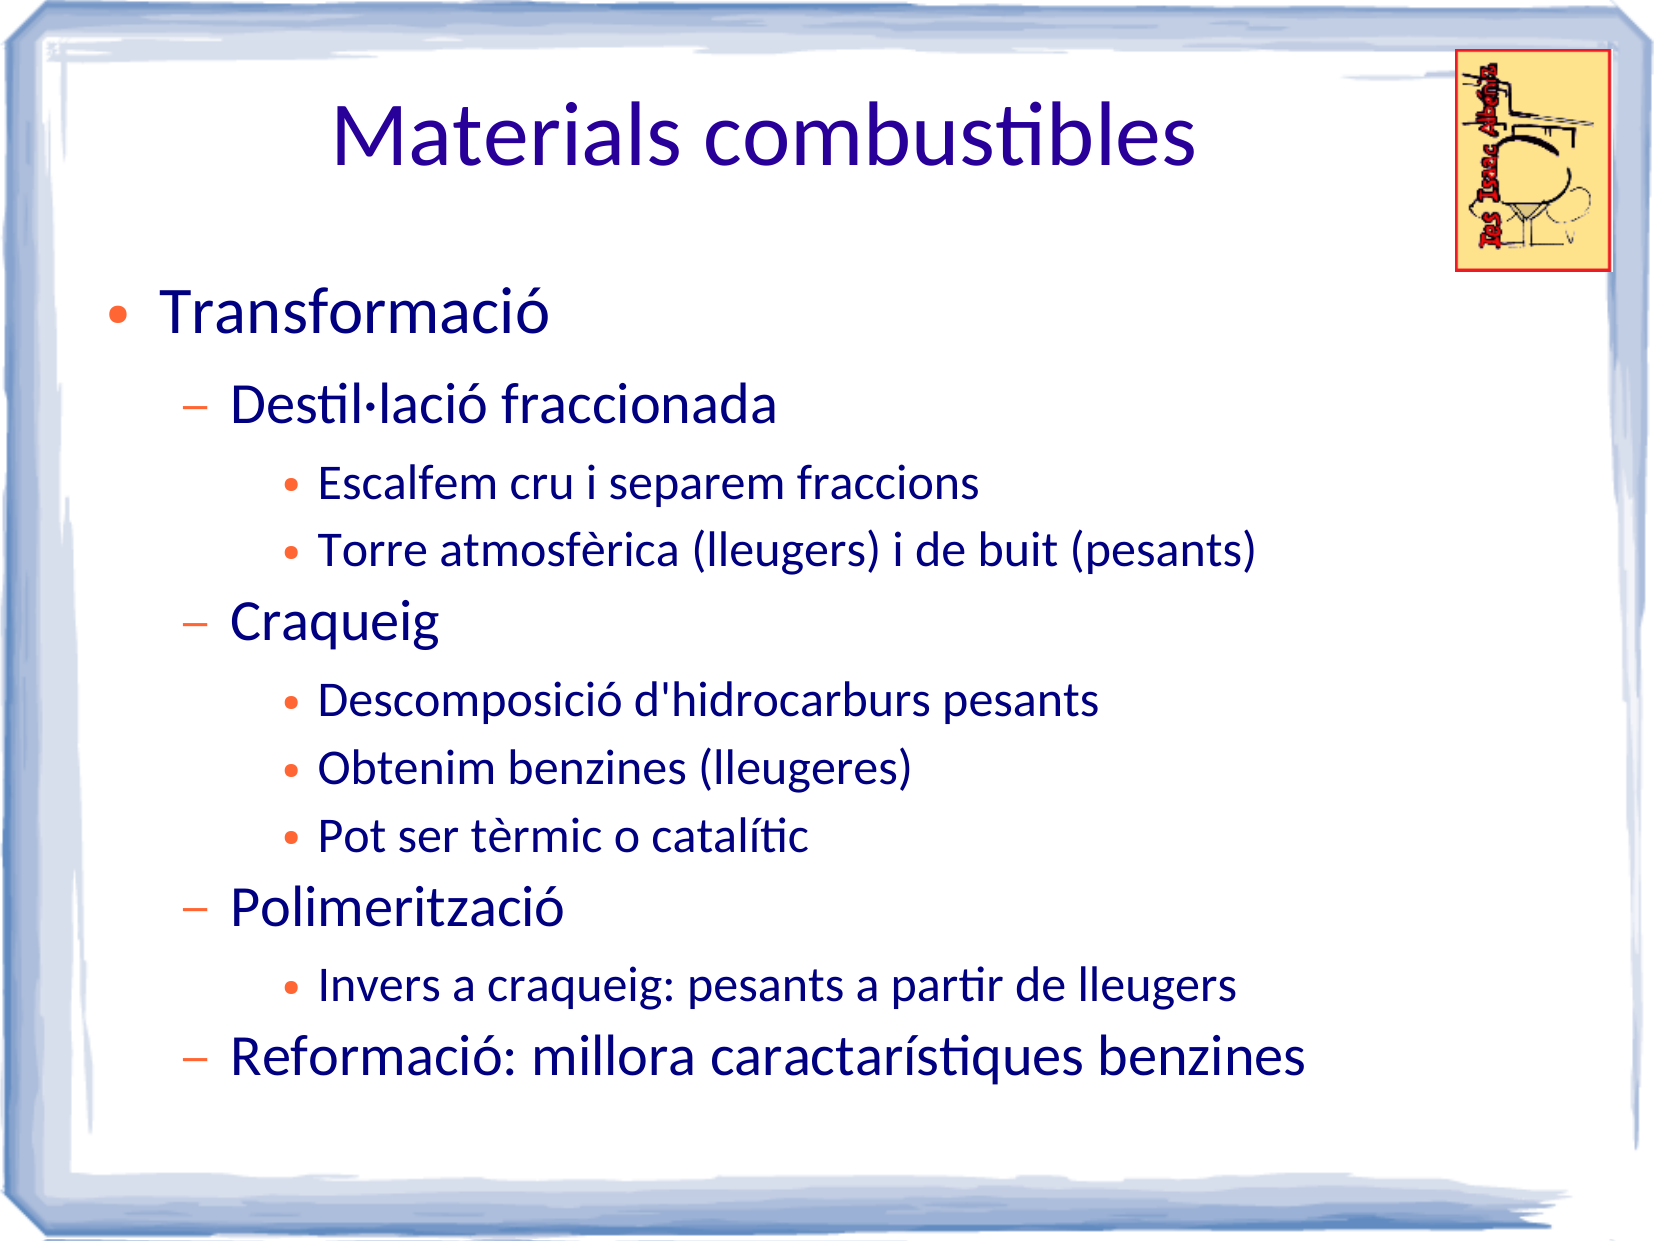

# Materials combustibles
Transformació
Destil·lació fraccionada
Escalfem cru i separem fraccions
Torre atmosfèrica (lleugers) i de buit (pesants)
Craqueig
Descomposició d'hidrocarburs pesants
Obtenim benzines (lleugeres)
Pot ser tèrmic o catalític
Polimerització
Invers a craqueig: pesants a partir de lleugers
Reformació: millora caractarístiques benzines